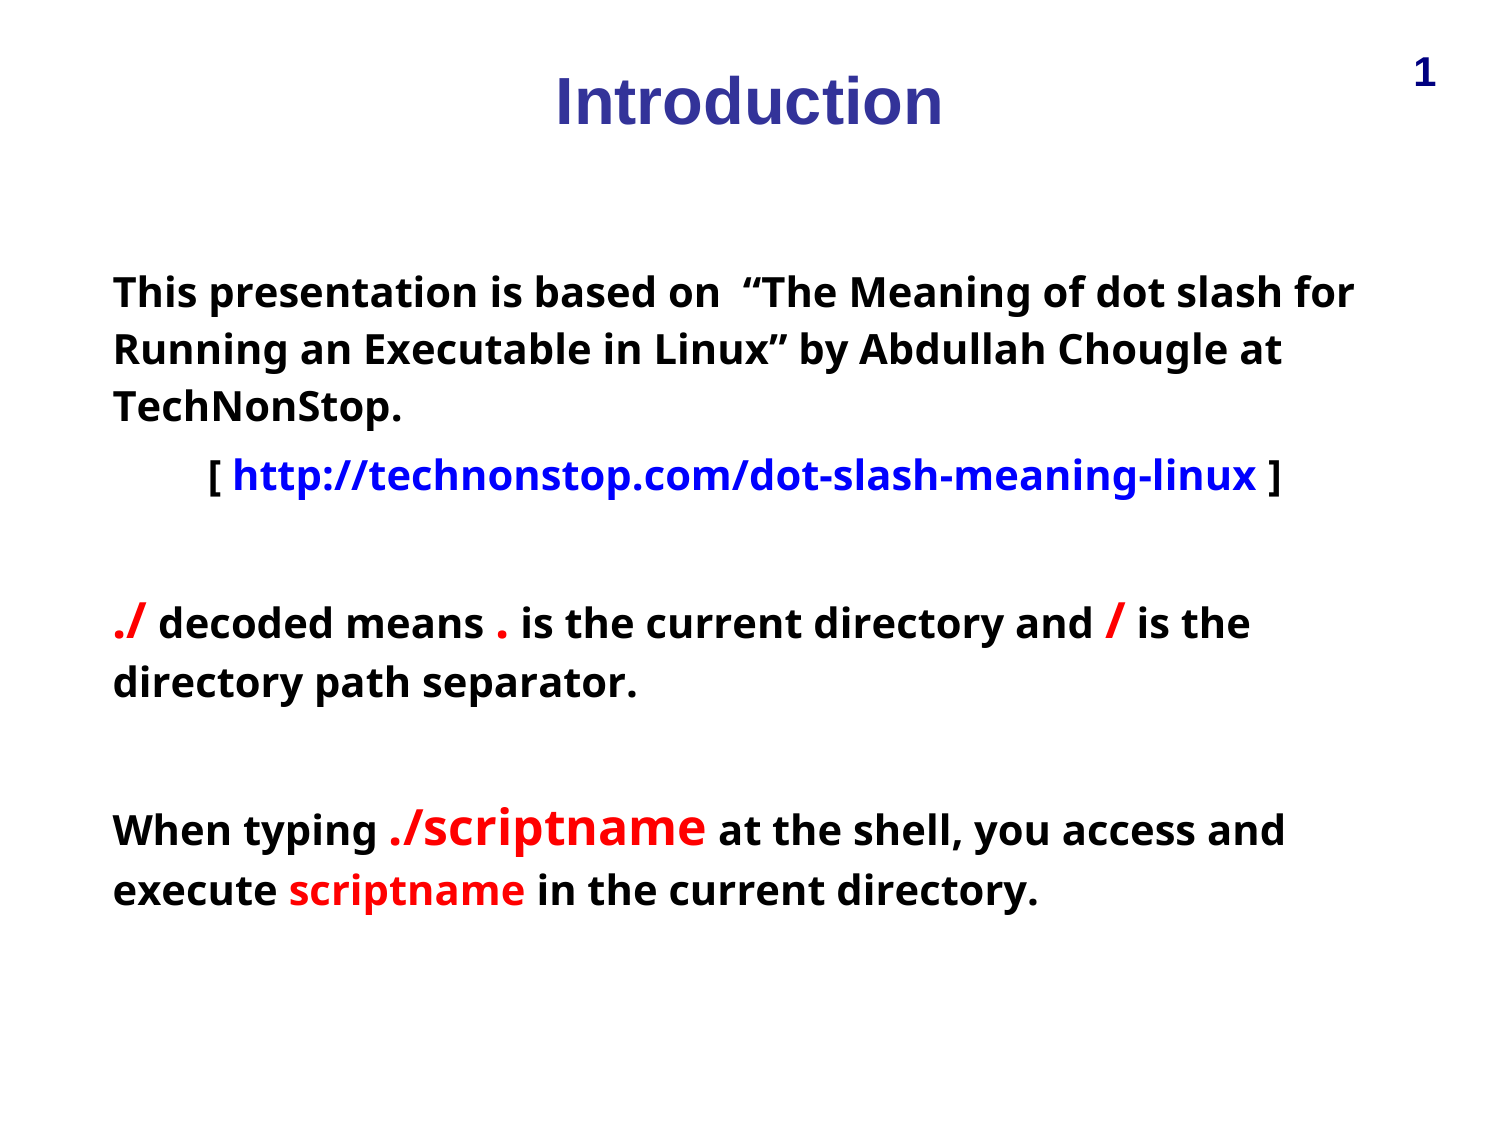

1
# Introduction
This presentation is based on “The Meaning of dot slash for Running an Executable in Linux” by Abdullah Chougle at TechNonStop.
[ http://technonstop.com/dot-slash-meaning-linux ]
./ decoded means . is the current directory and / is the directory path separator.
When typing ./scriptname at the shell, you access and execute scriptname in the current directory.